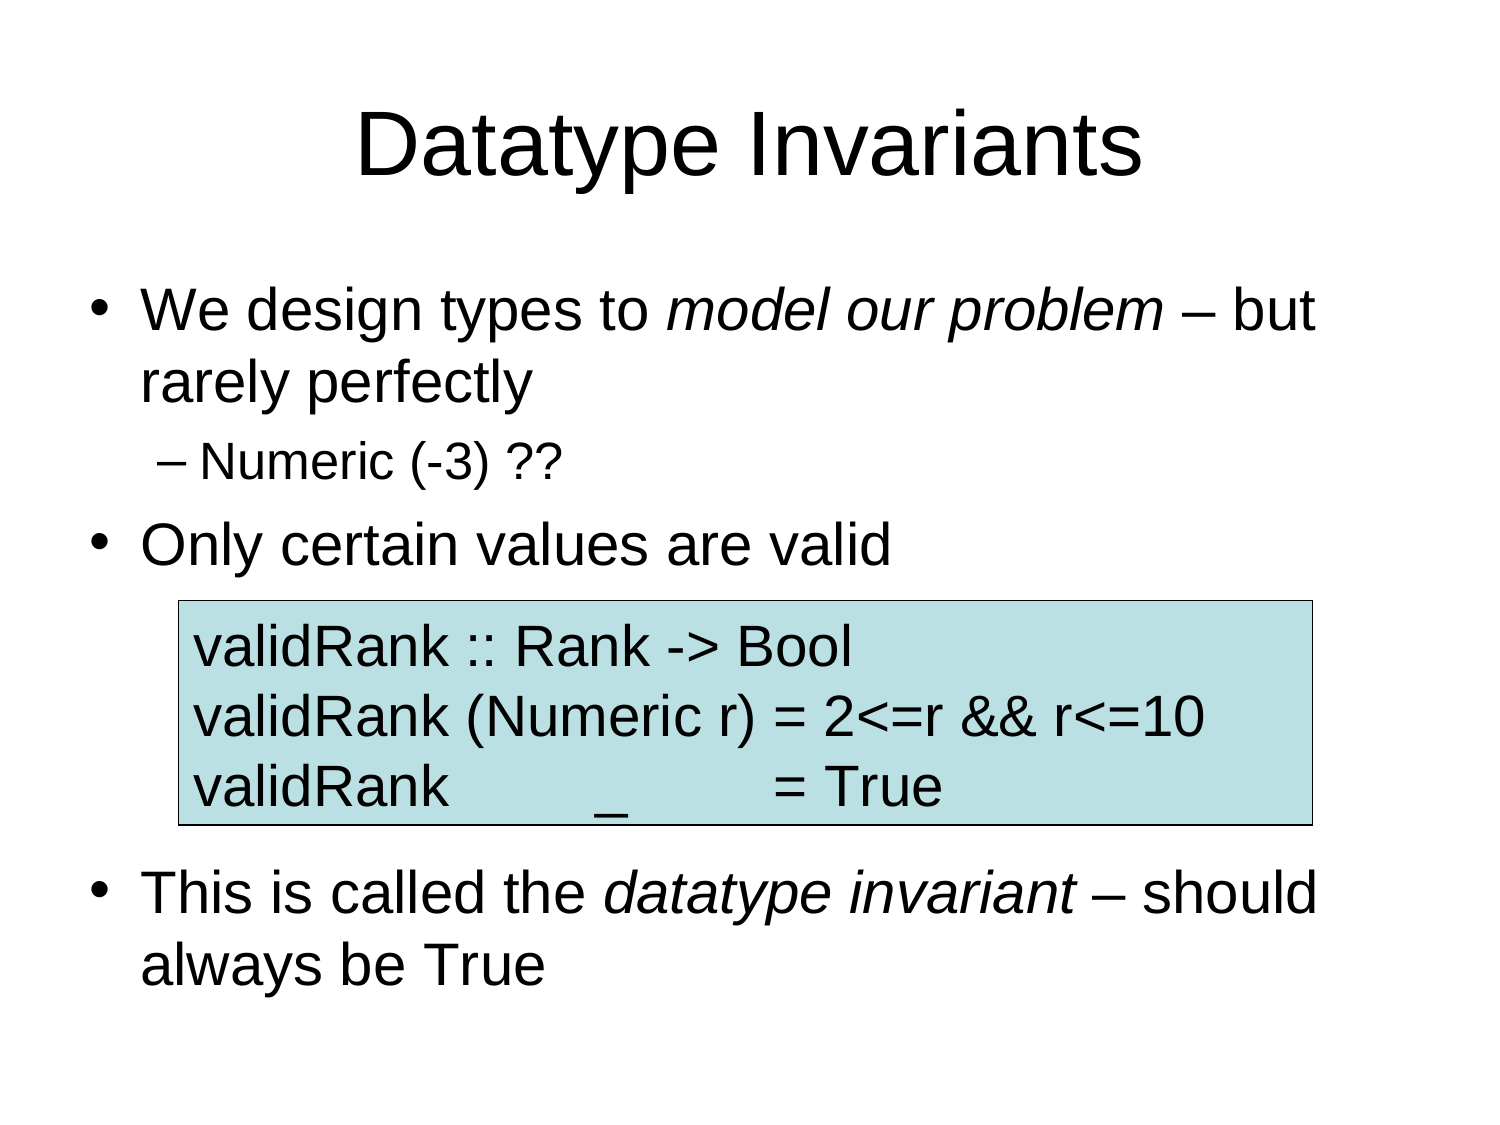

# Datatype Invariants
We design types to model our problem – but rarely perfectly
Numeric (-3) ??
Only certain values are valid
This is called the datatype invariant – should always be True
validRank :: Rank -> Bool
validRank (Numeric r) = 2<=r && r<=10
validRank _ = True